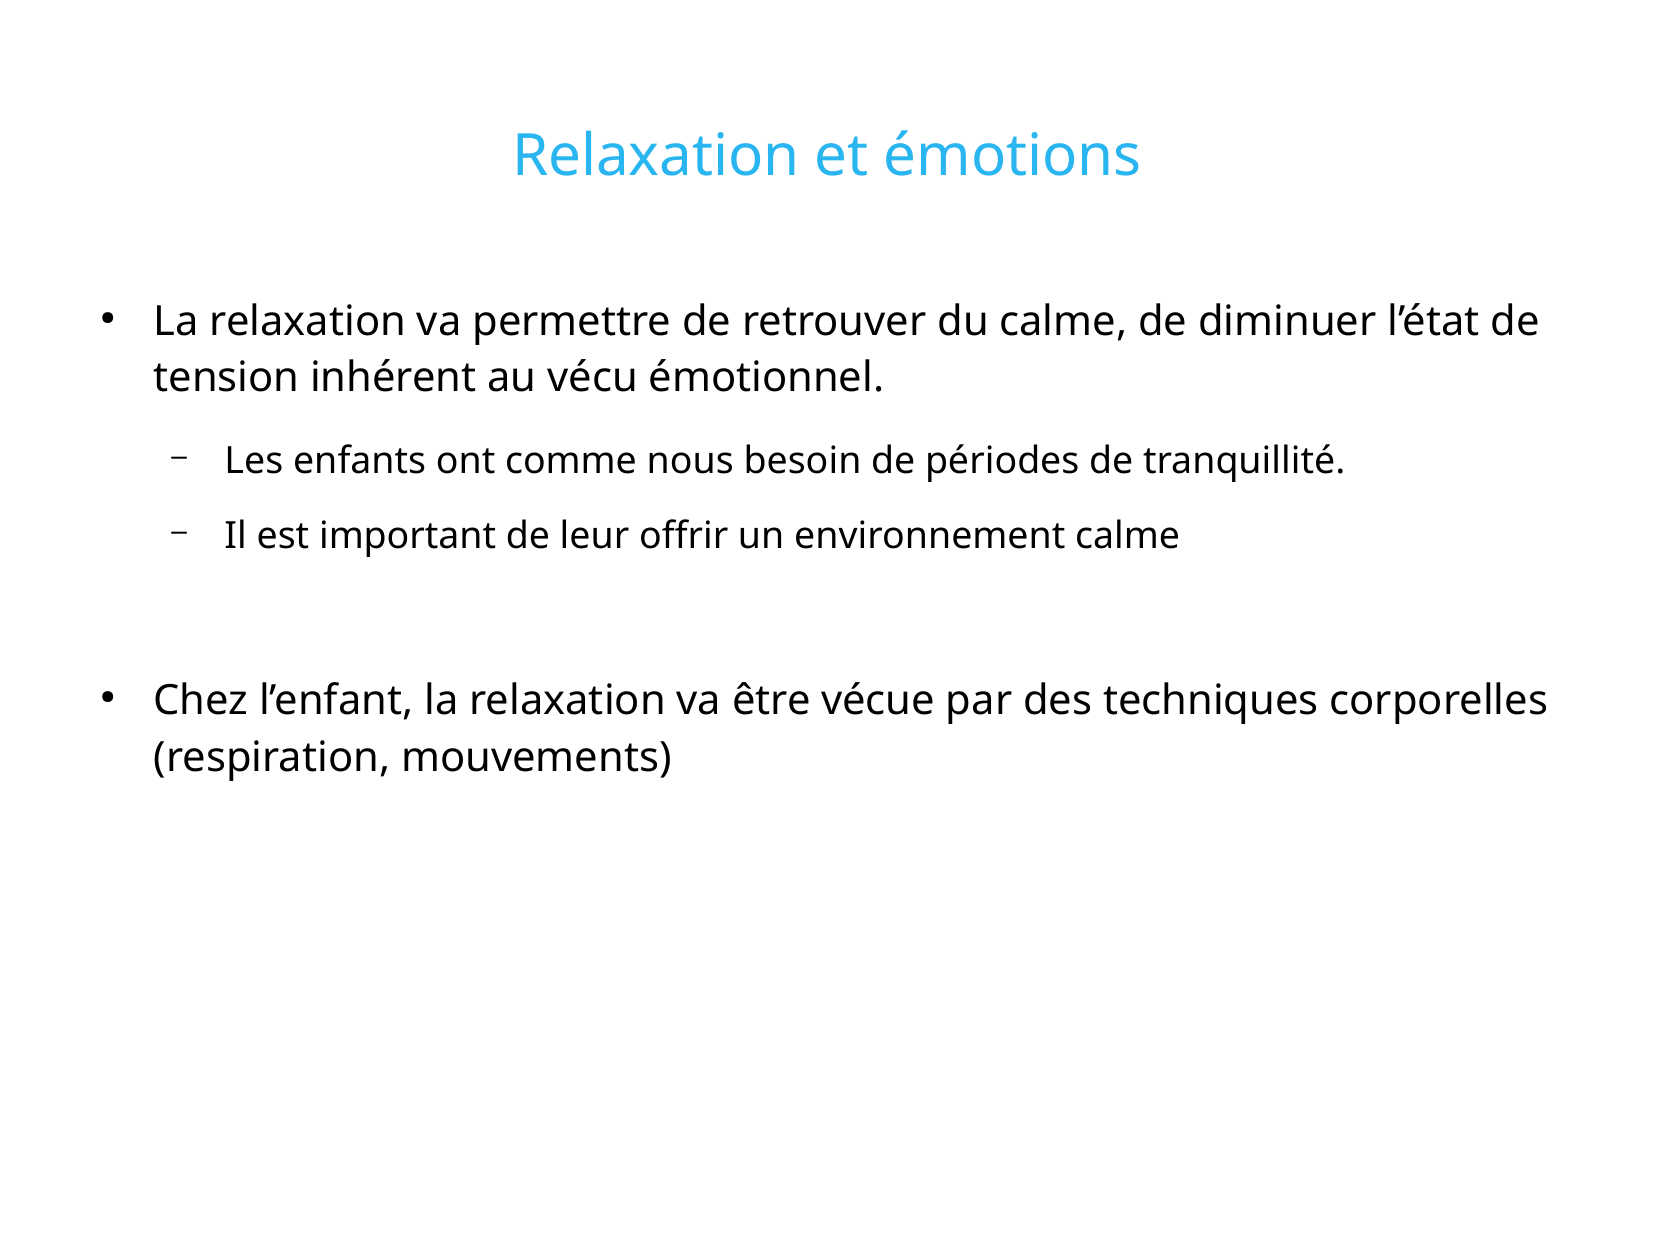

# Relaxation et émotions
La relaxation va permettre de retrouver du calme, de diminuer l’état de tension inhérent au vécu émotionnel.
Les enfants ont comme nous besoin de périodes de tranquillité.
Il est important de leur offrir un environnement calme
Chez l’enfant, la relaxation va être vécue par des techniques corporelles (respiration, mouvements)